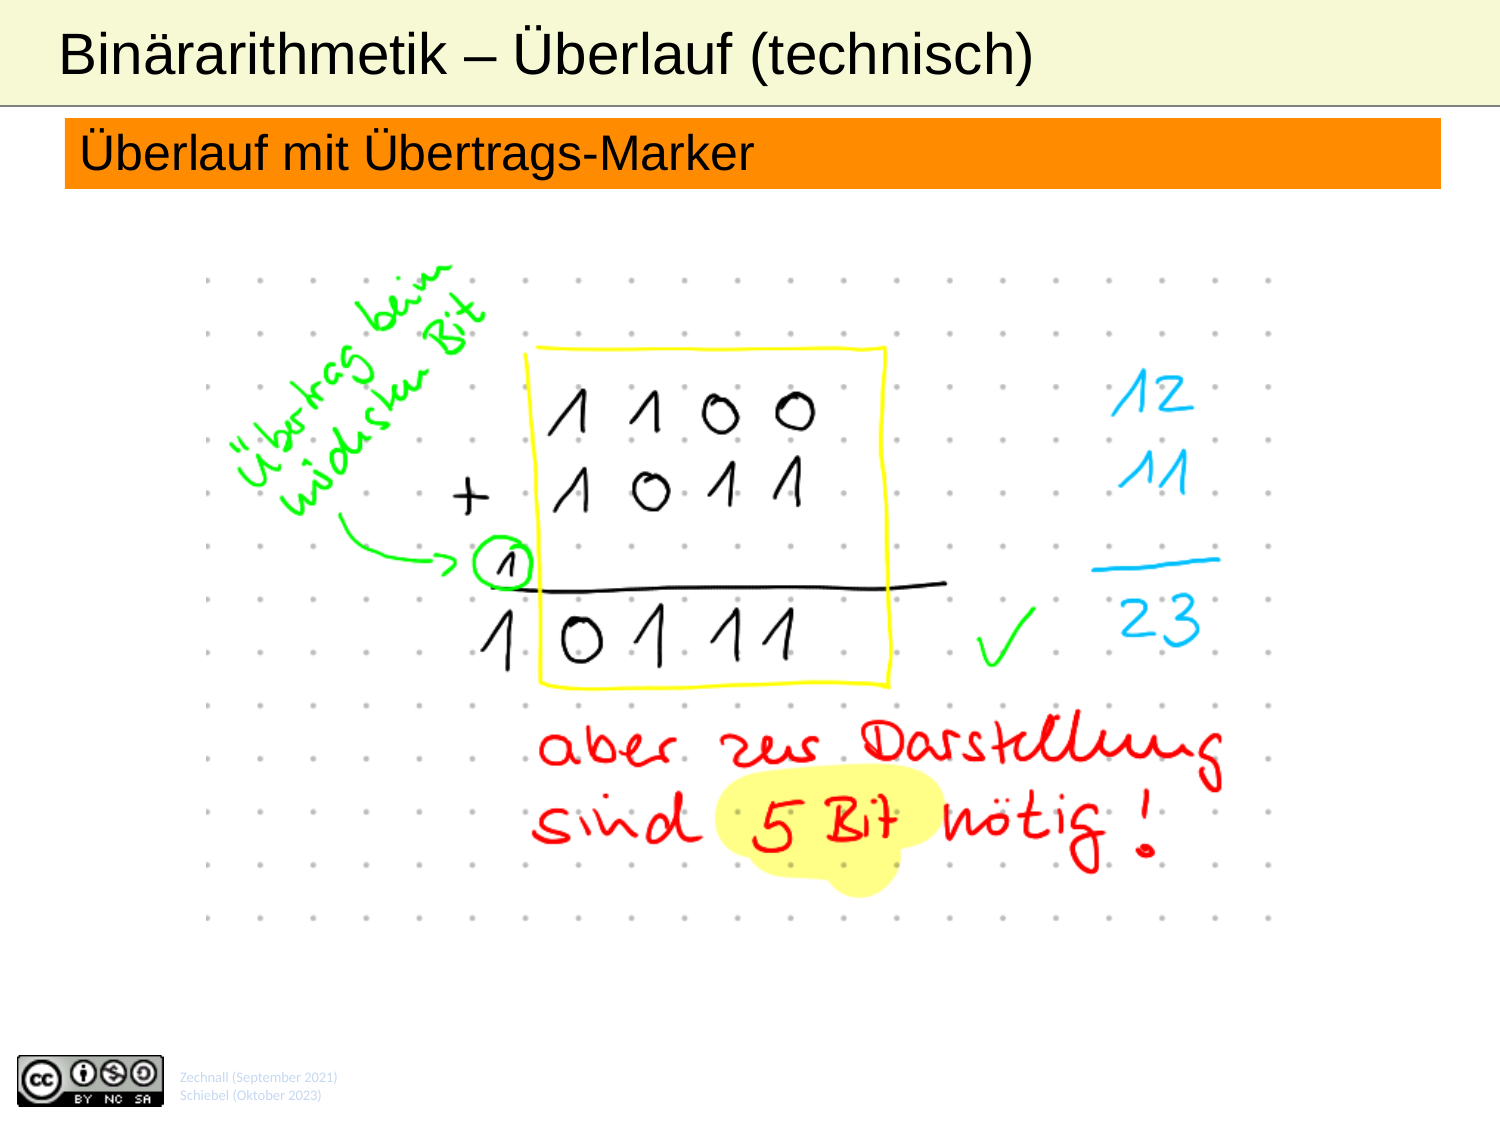

# Binärarithmetik – Überlauf (technisch)
Überlauf mit Übertrags-Marker